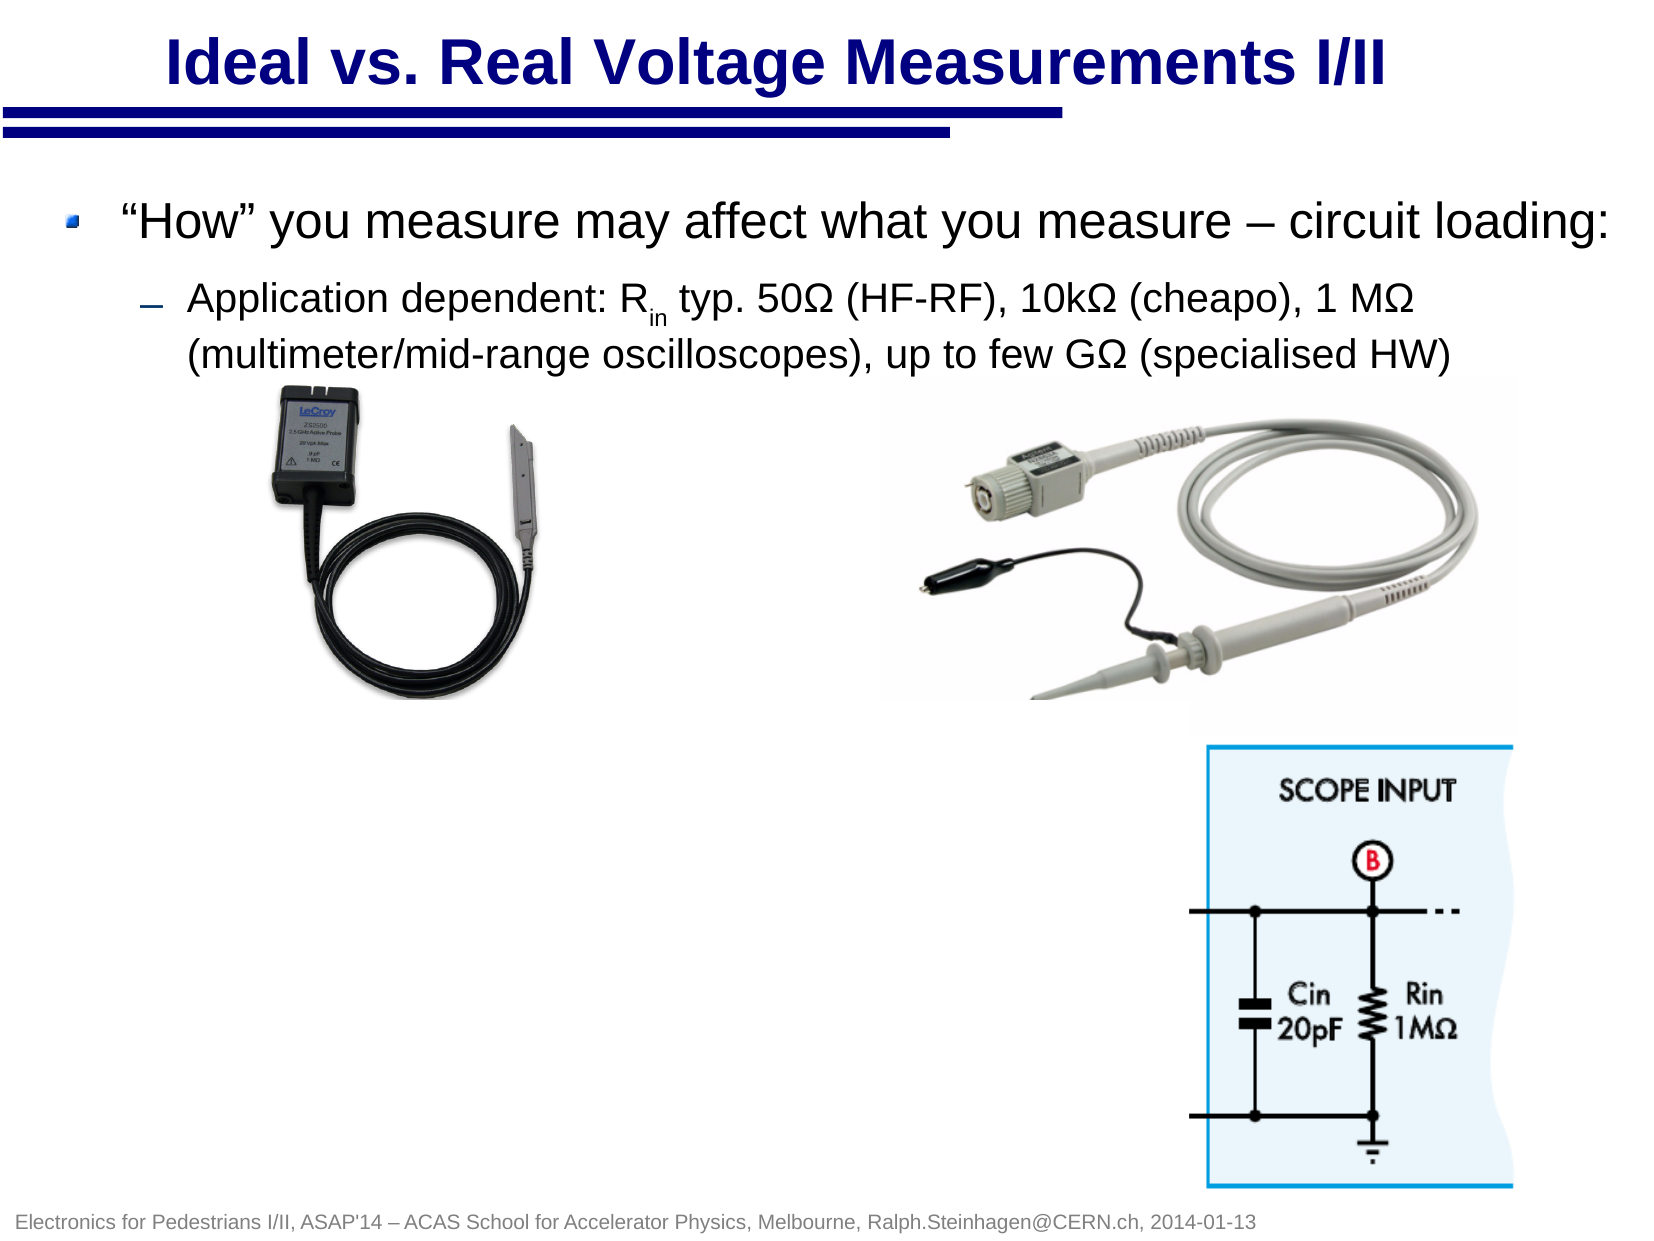

# Ideal vs. Real Voltage Measurements I/II
“How” you measure may affect what you measure – circuit loading:
Application dependent: Rin typ. 50Ω (HF-RF), 10kΩ (cheapo), 1 MΩ (multimeter/mid-range oscilloscopes), up to few GΩ (specialised HW)